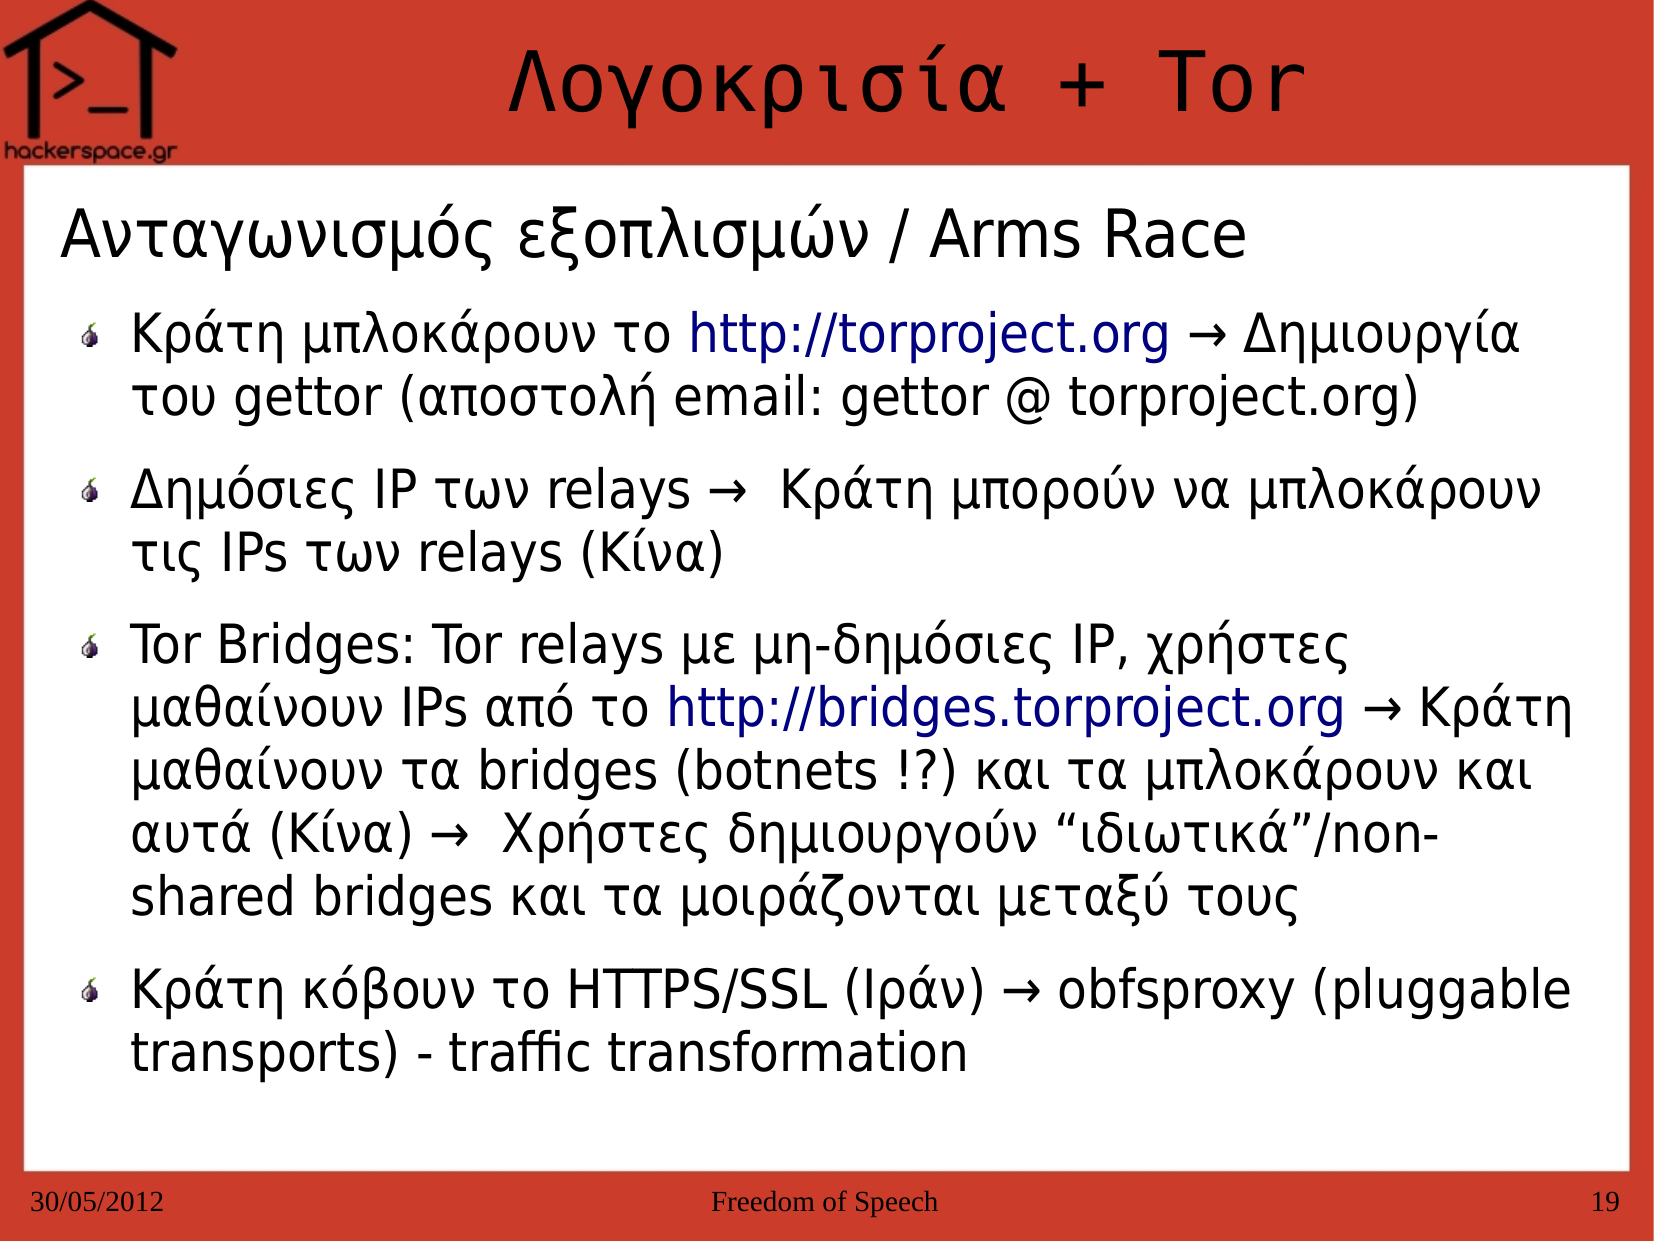

# Λογοκρισία + Tor
Ανταγωνισμός εξοπλισμών / Arms Race
Κράτη μπλοκάρουν το http://torproject.org → Δημιουργία του gettor (αποστολή email: gettor @ torproject.org)
Δημόσιες IP των relays → Κράτη μπορούν να μπλοκάρουν τις IPs των relays (Κίνα)
Tor Bridges: Tor relays με μη-δημόσιες IP, χρήστες μαθαίνουν IPs από το http://bridges.torproject.org → Κράτη μαθαίνουν τα bridges (botnets !?) και τα μπλοκάρουν και αυτά (Κίνα) → Χρήστες δημιουργούν “ιδιωτικά”/non-shared bridges και τα μοιράζονται μεταξύ τους
Κράτη κόβουν το HTTPS/SSL (Ιράν) → obfsproxy (pluggable transports) - traffic transformation
30/05/2012
Freedom of Speech
19